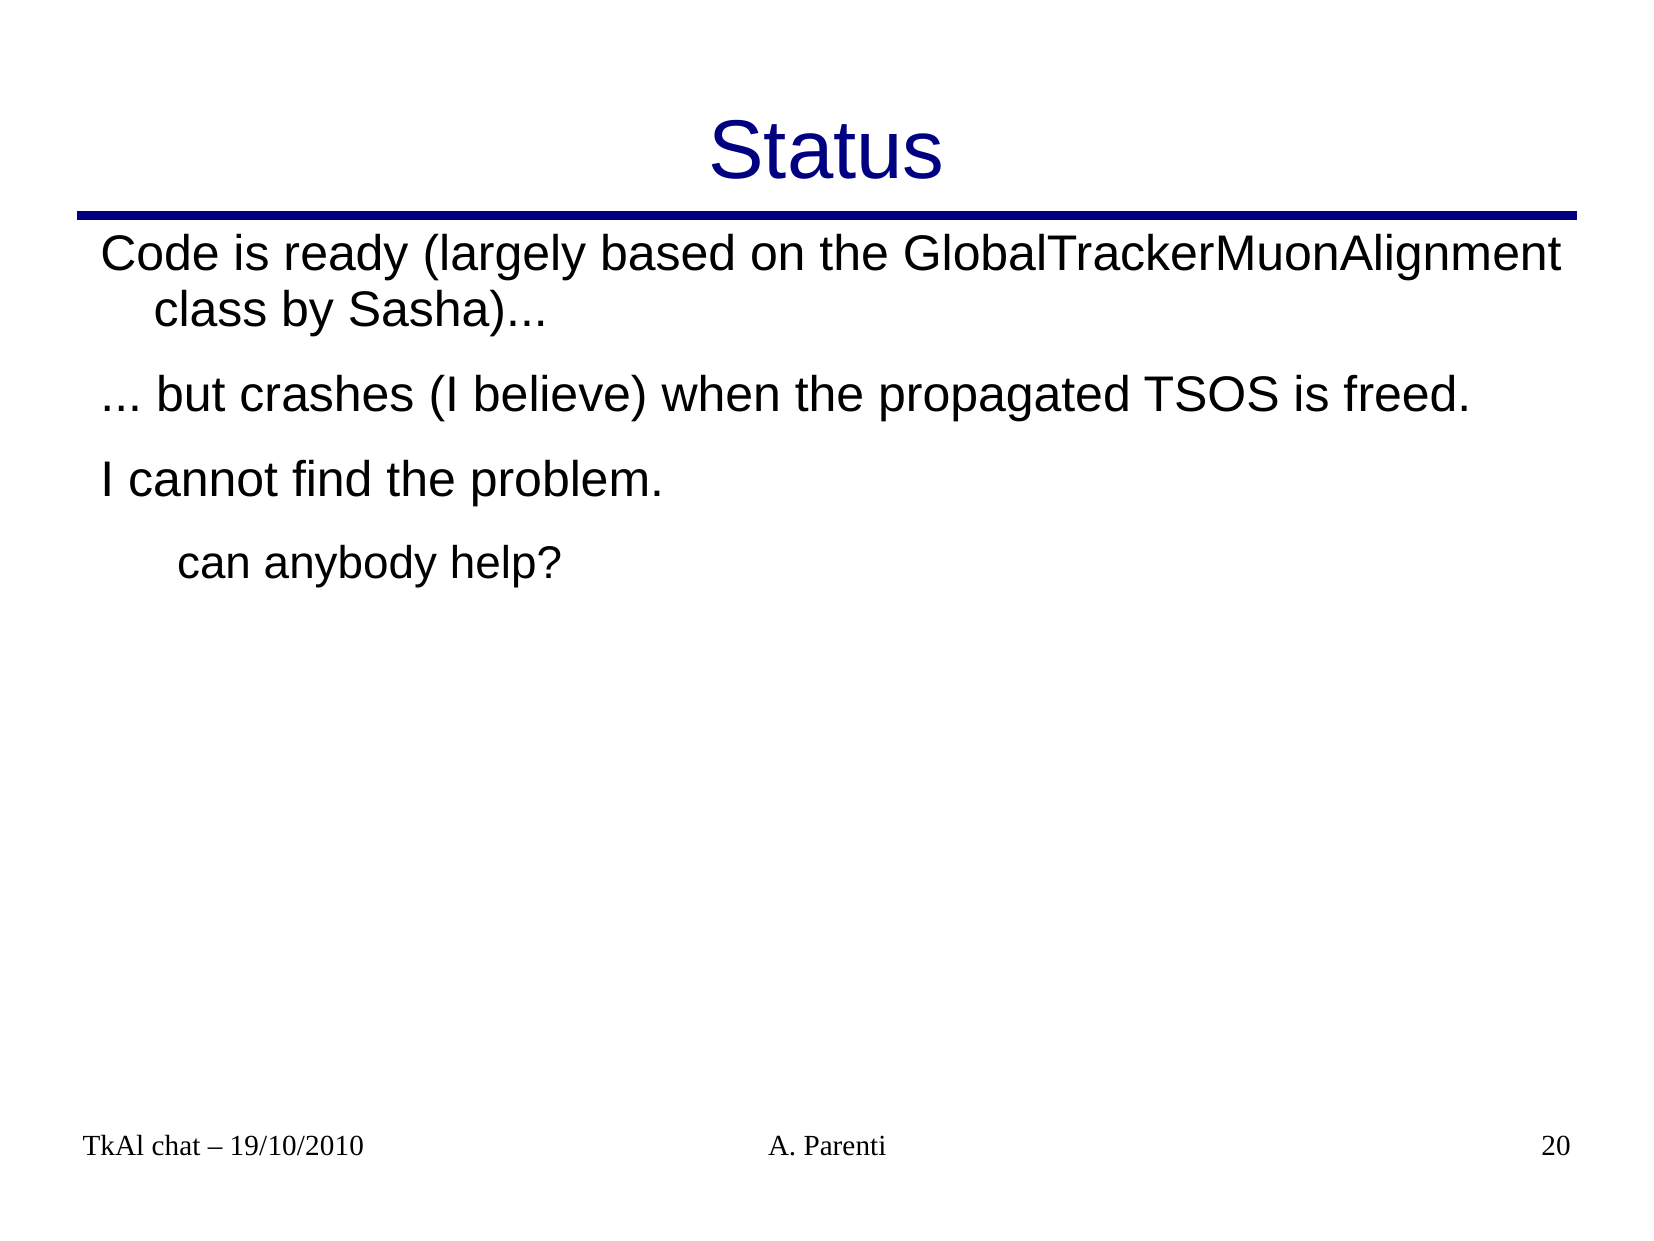

# Status
Code is ready (largely based on the GlobalTrackerMuonAlignment class by Sasha)...
... but crashes (I believe) when the propagated TSOS is freed.
I cannot find the problem.
can anybody help?
20